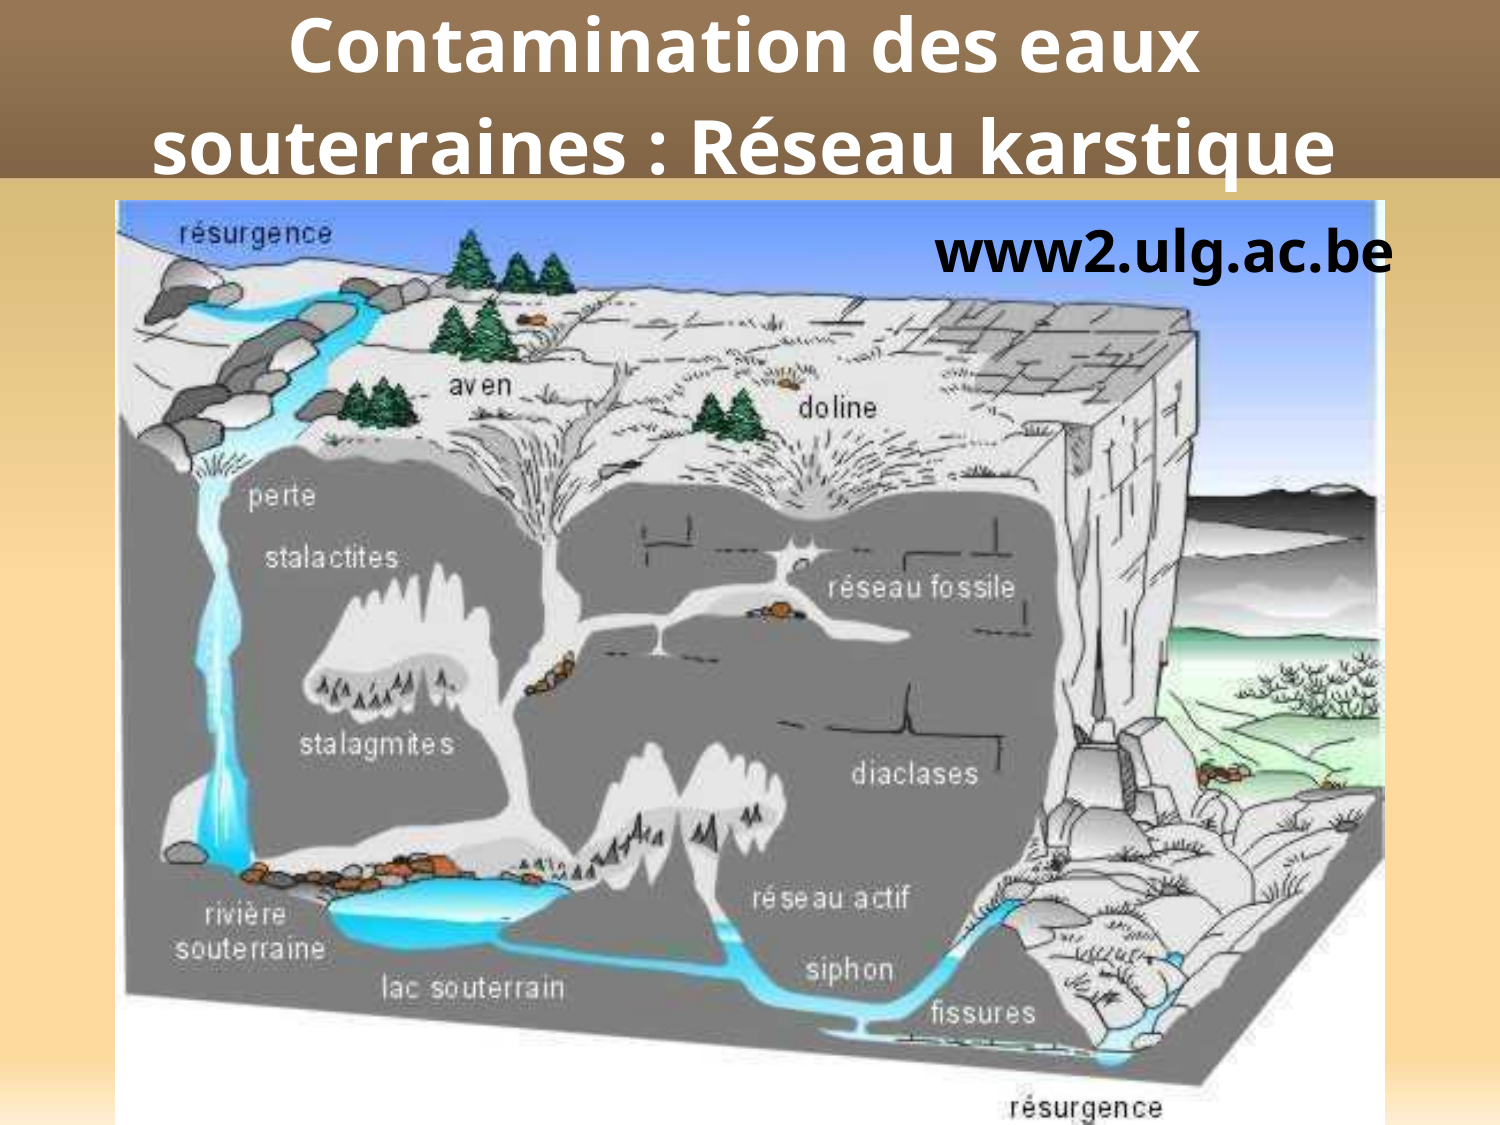

# Contamination des eaux souterraines : Réseau karstique
www2.ulg.ac.be